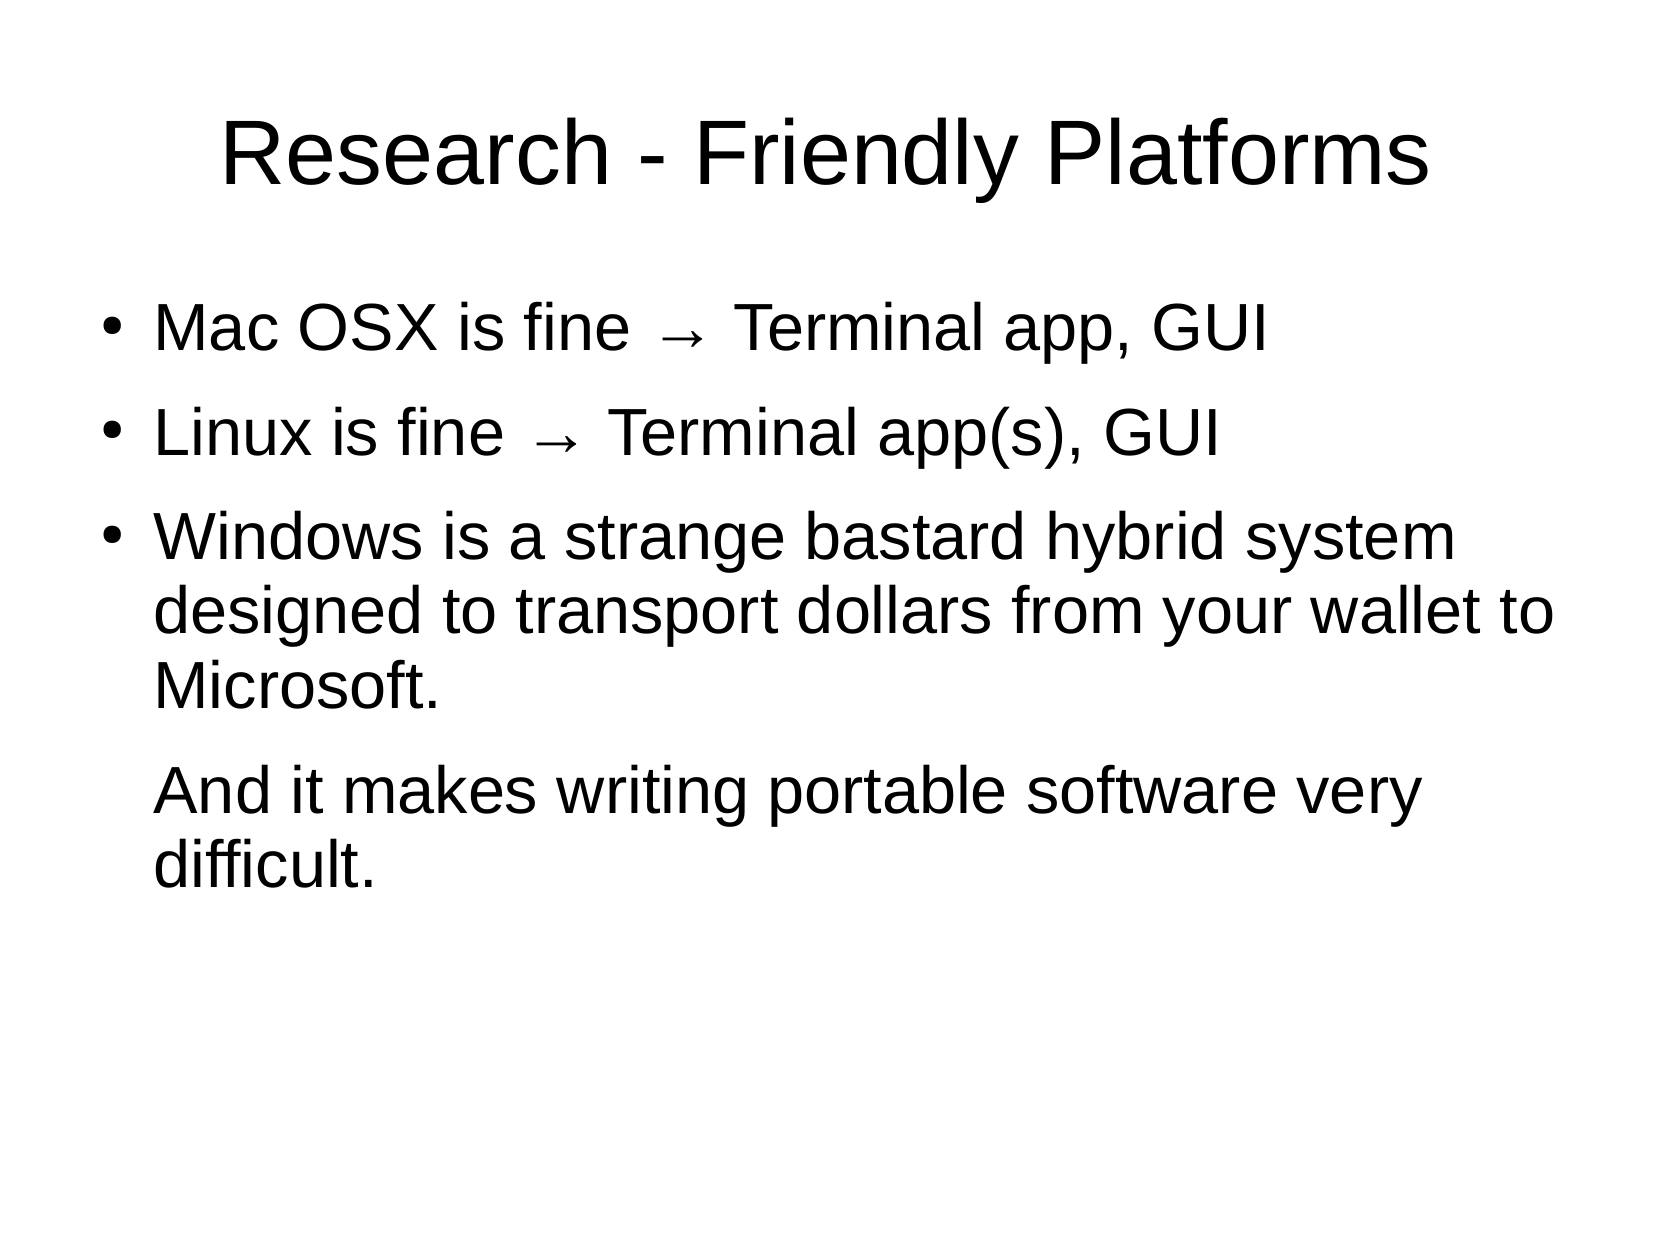

# Research - Friendly Platforms
Mac OSX is fine → Terminal app, GUI
Linux is fine → Terminal app(s), GUI
Windows is a strange bastard hybrid system designed to transport dollars from your wallet to Microsoft.
And it makes writing portable software very difficult.